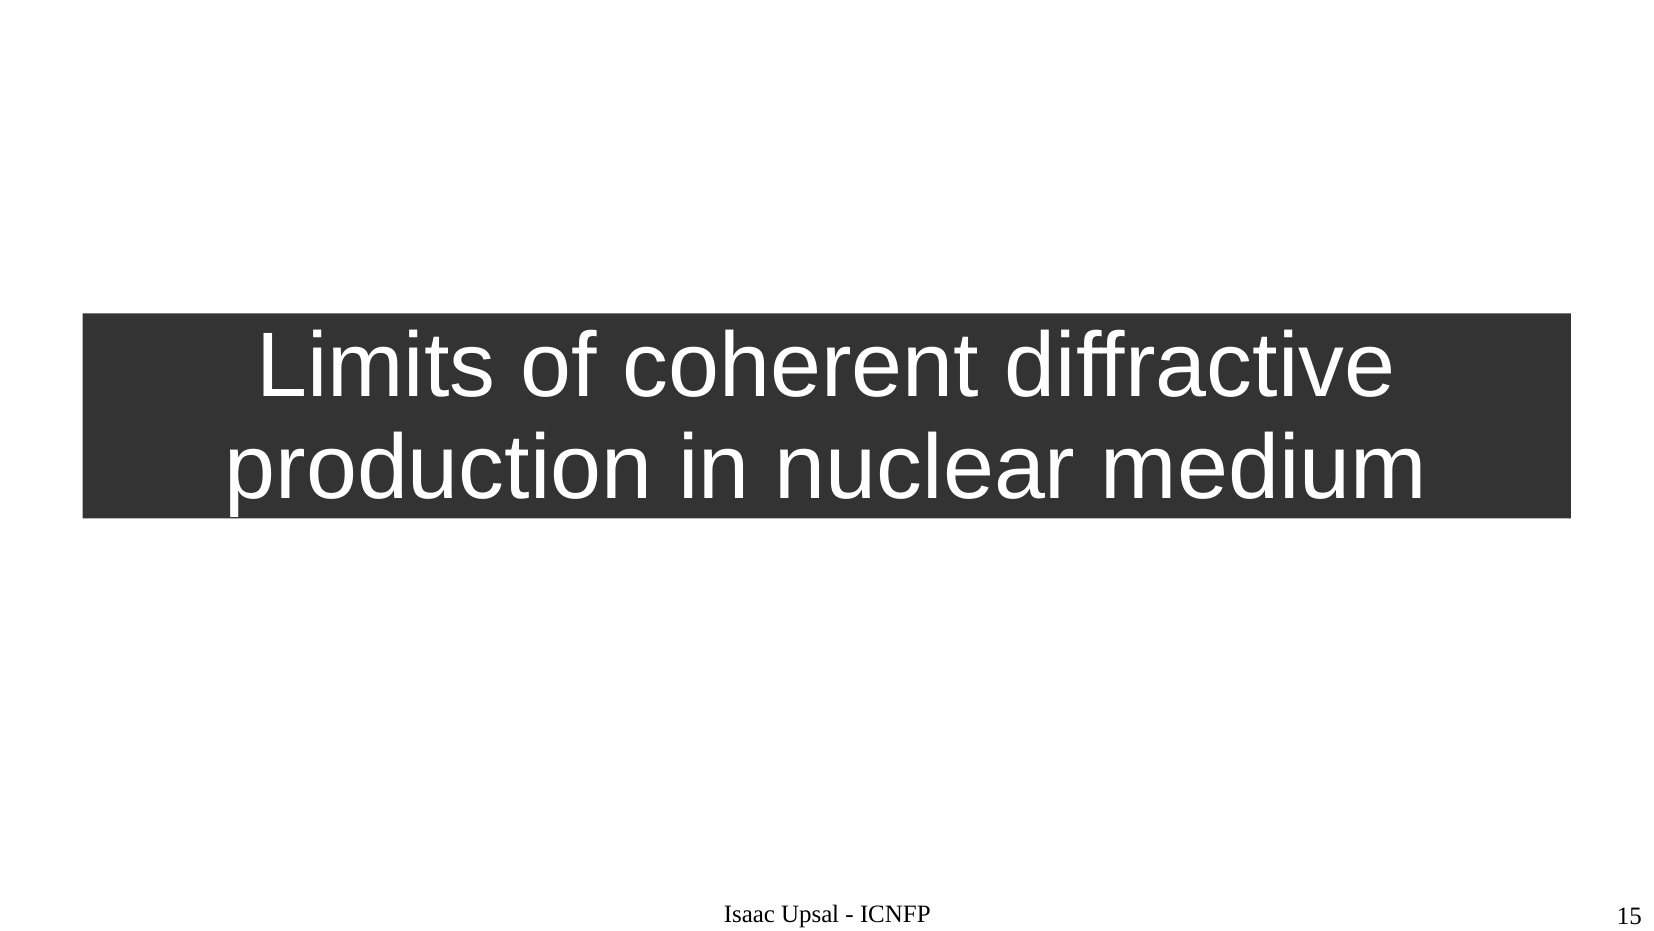

# Limits of coherent diffractive production in nuclear medium
Isaac Upsal - ICNFP
15